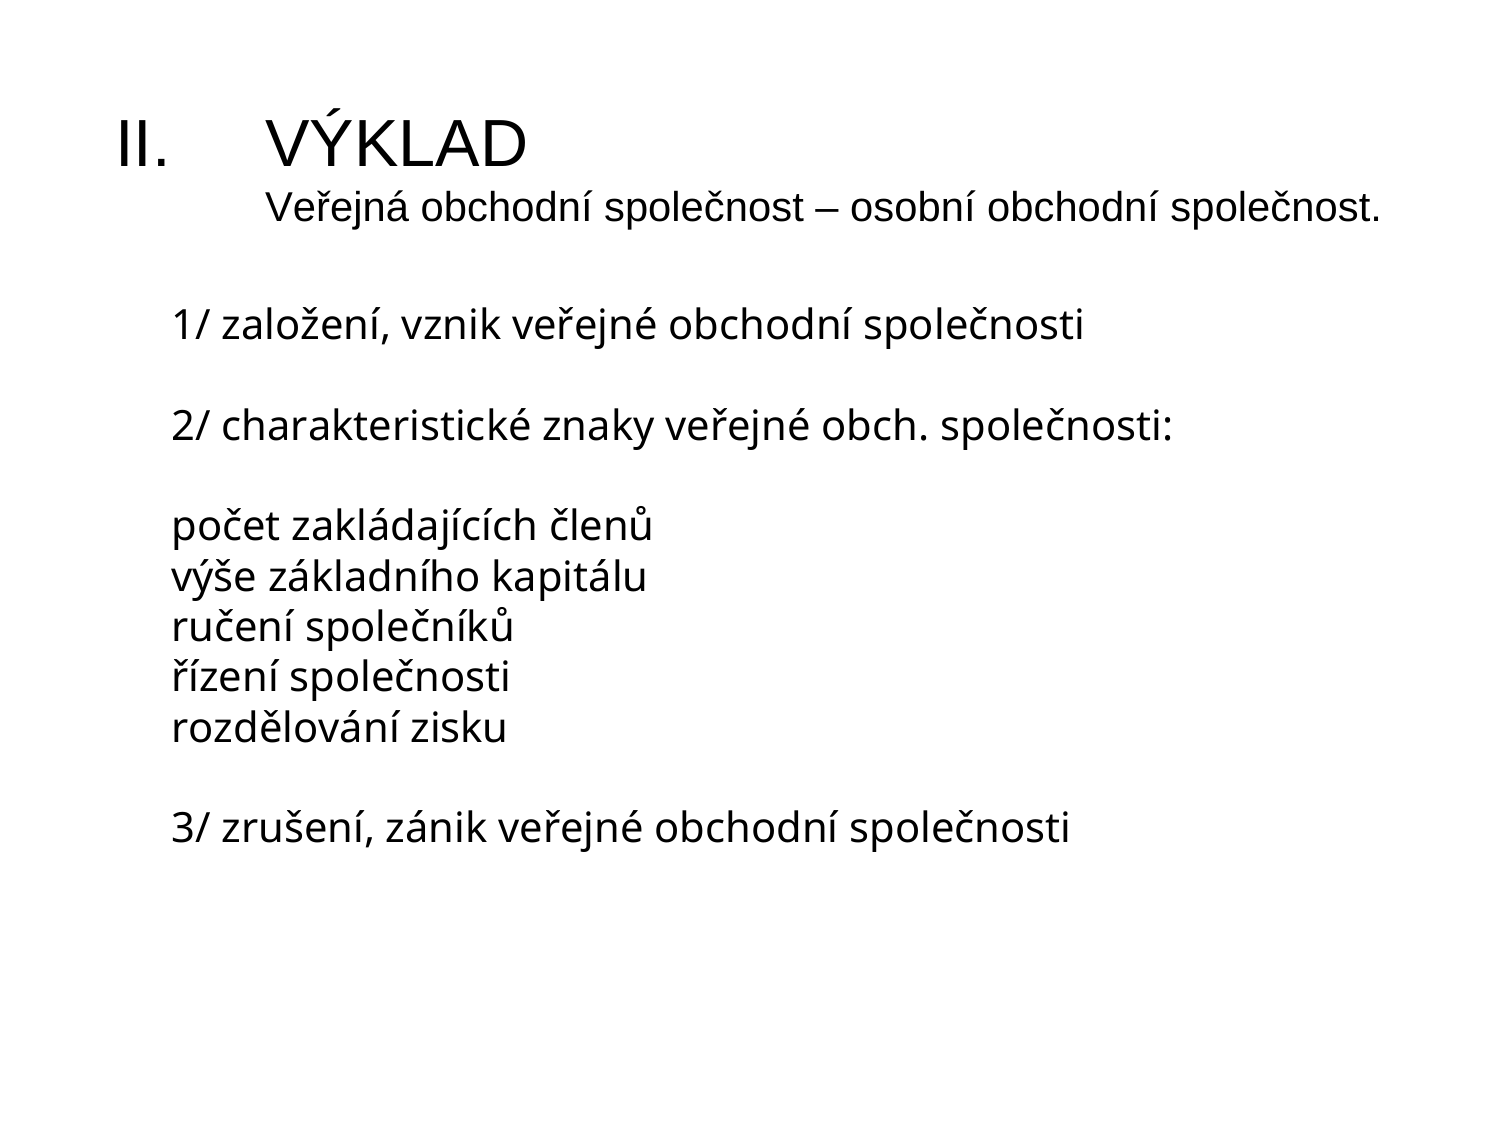

# VÝKLAD Veřejná obchodní společnost – osobní obchodní společnost.
	1/ založení, vznik veřejné obchodní společnosti
	2/ charakteristické znaky veřejné obch. společnosti:
	počet zakládajících členů
	výše základního kapitálu
	ručení společníků
	řízení společnosti
	rozdělování zisku
	3/ zrušení, zánik veřejné obchodní společnosti